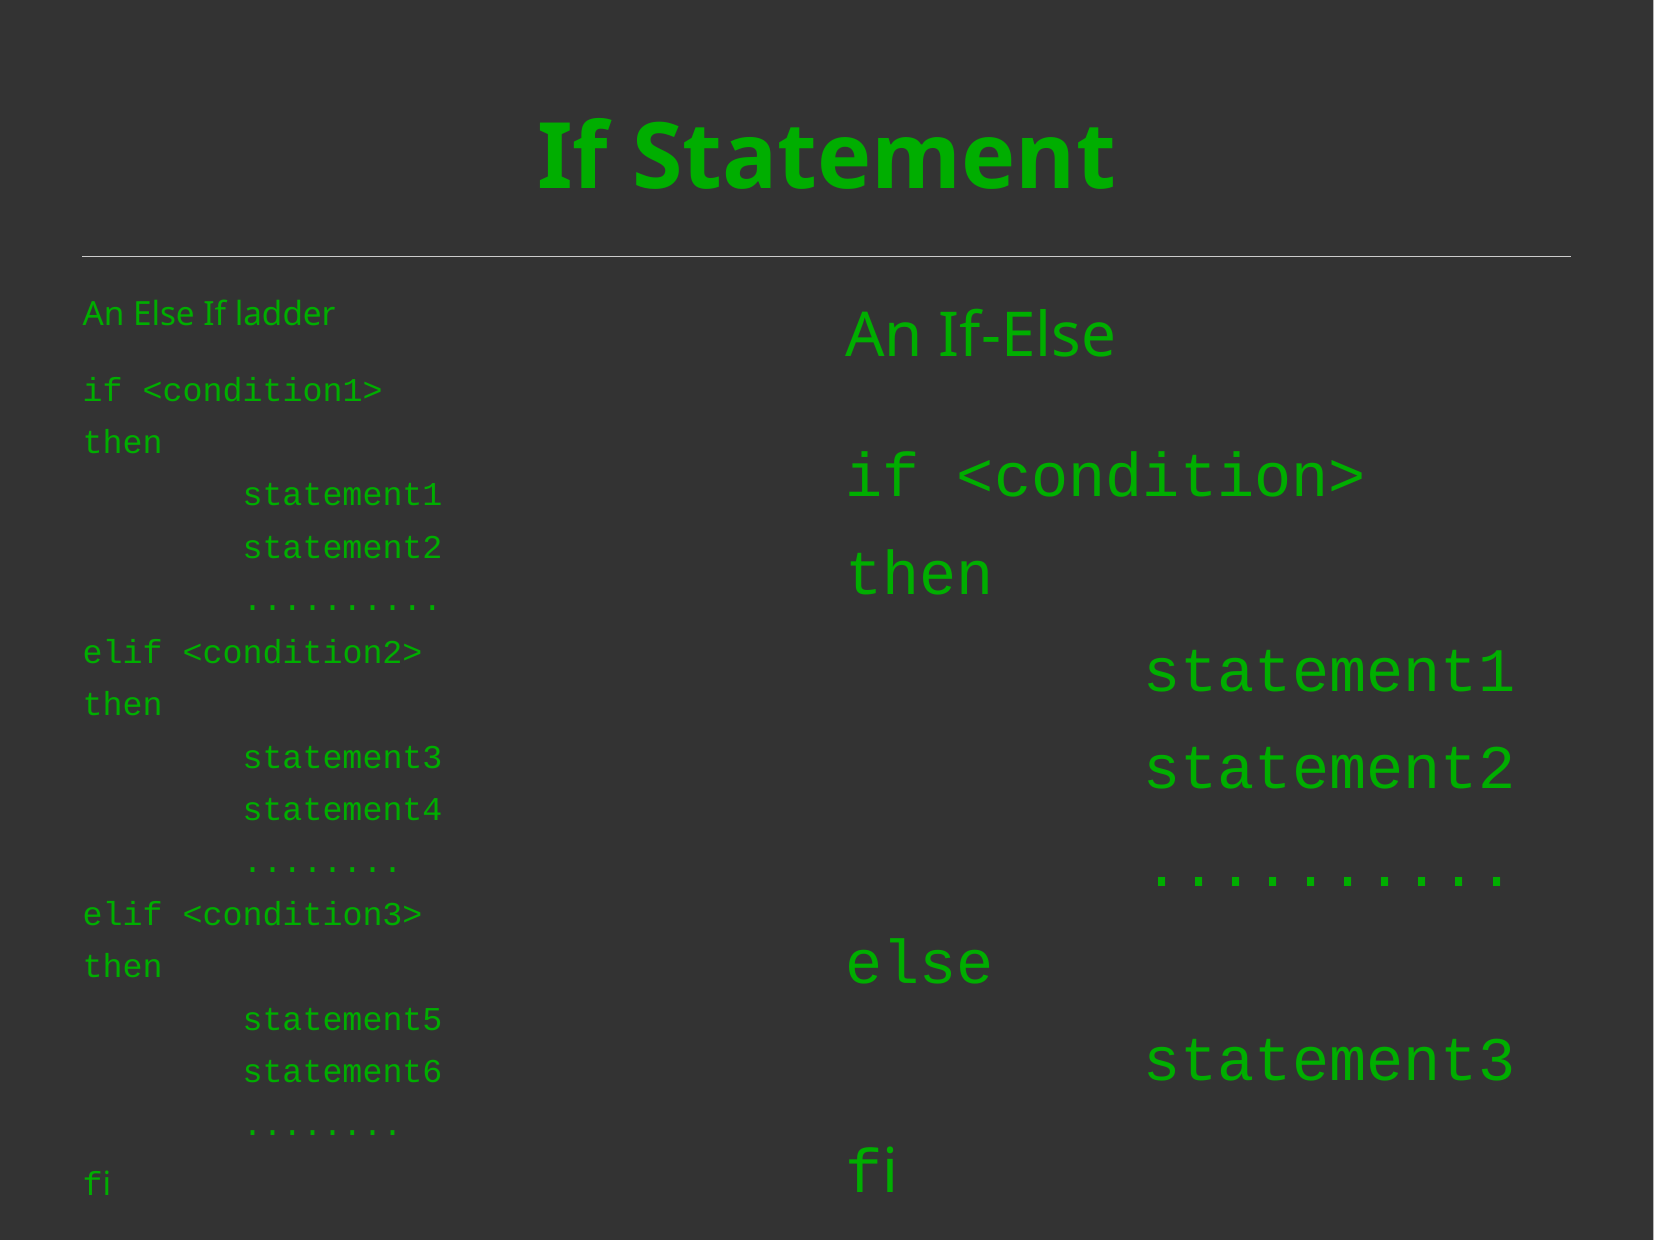

# If Statement
An Else If ladder
if <condition1>
then
 statement1
 statement2
 ..........
elif <condition2>
then
 statement3
 statement4
 ........
elif <condition3>
then
 statement5
 statement6
 ........
fi
An If-Else
if <condition>
then
 statement1
 statement2
 ..........
else
 statement3
fi